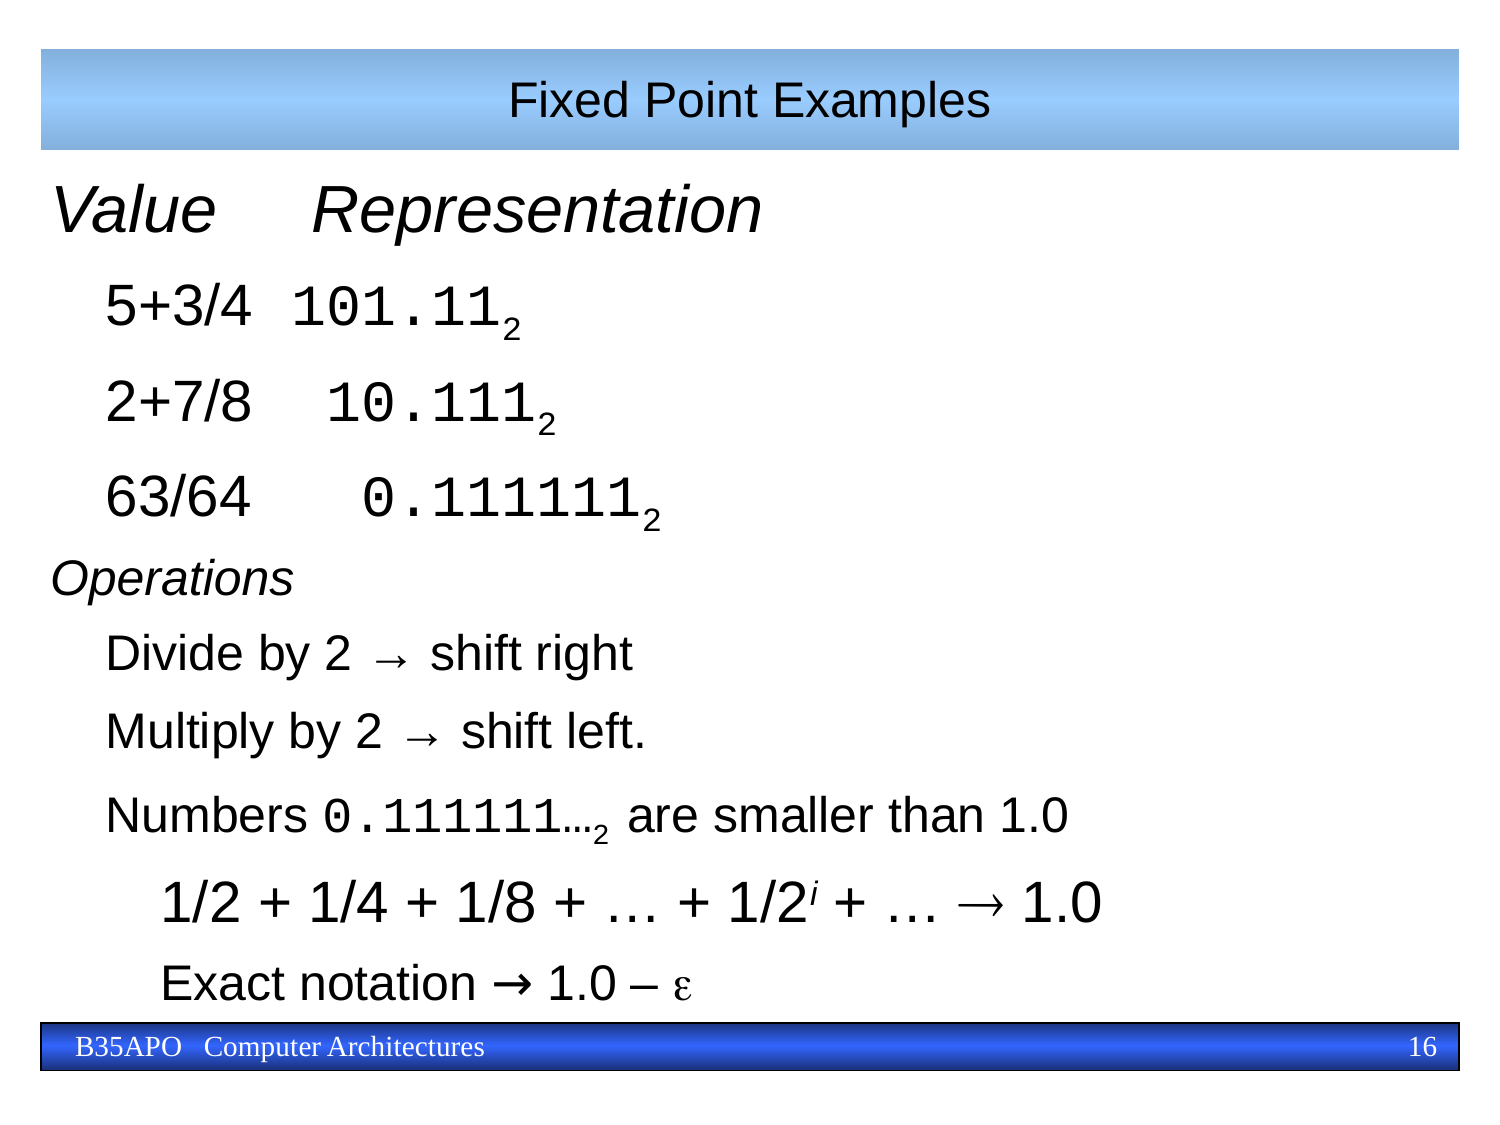

# Fixed Point Examples
Value		Representation
5+3/4	101.112
2+7/8	 10.1112
63/64	 0.1111112
Operations
Divide by 2 → shift right
Multiply by 2 → shift left.
Numbers 0.111111…2 are smaller than 1.0
1/2 + 1/4 + 1/8 + … + 1/2i + …  1.0
Exact notation → 1.0 – ε
B35APO Computer Architectures
16